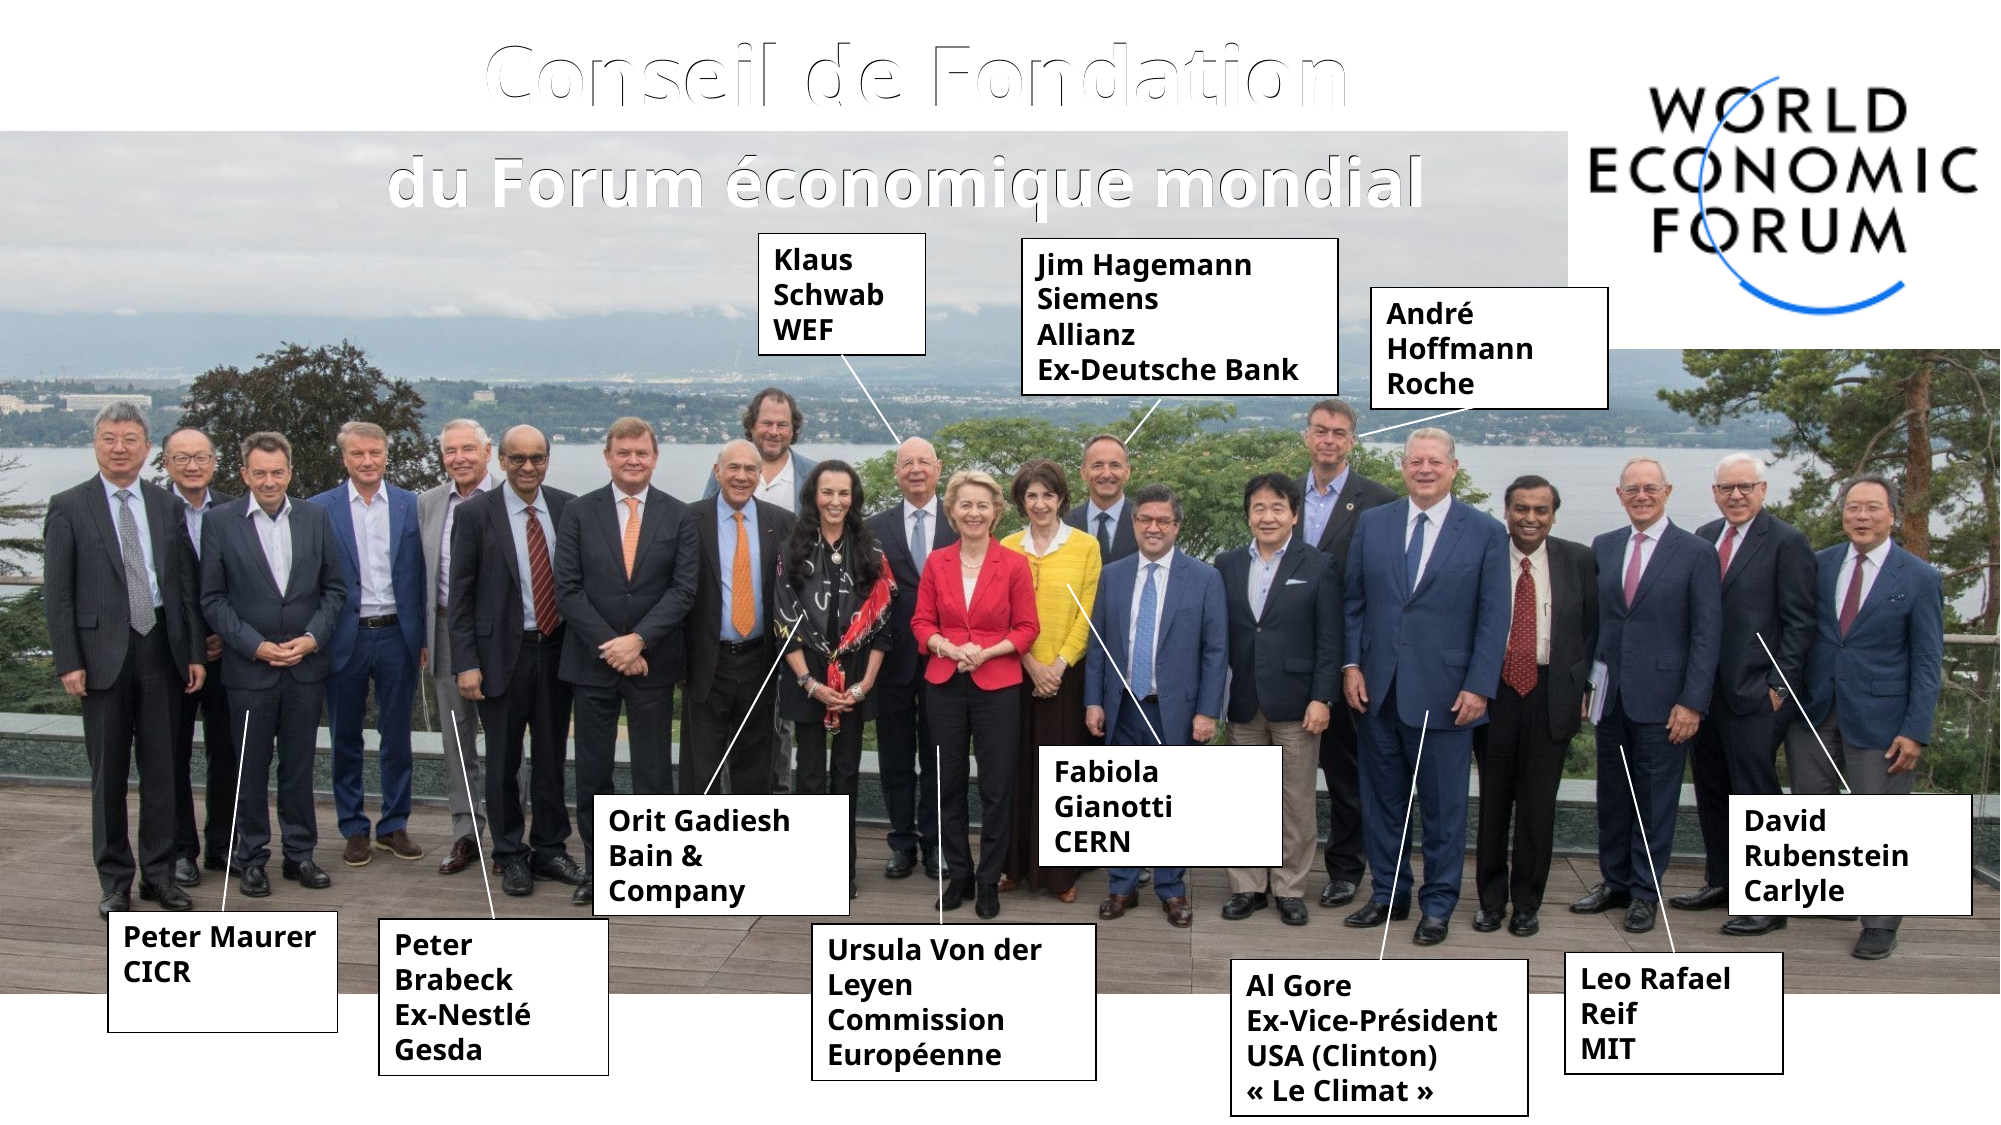

Conseil de Fondation
du Forum économique mondial
Klaus Schwab
WEF
Jim Hagemann
Siemens
Allianz
Ex-Deutsche Bank
André Hoffmann
Roche
Fabiola Gianotti
CERN
Orit Gadiesh
Bain & Company
David Rubenstein
Carlyle
Peter Maurer
CICR
Peter Brabeck
Ex-Nestlé
Gesda
Ursula Von der Leyen
Commission Européenne
Leo Rafael Reif
MIT
Al Gore
Ex-Vice-Président USA (Clinton)
« Le Climat »